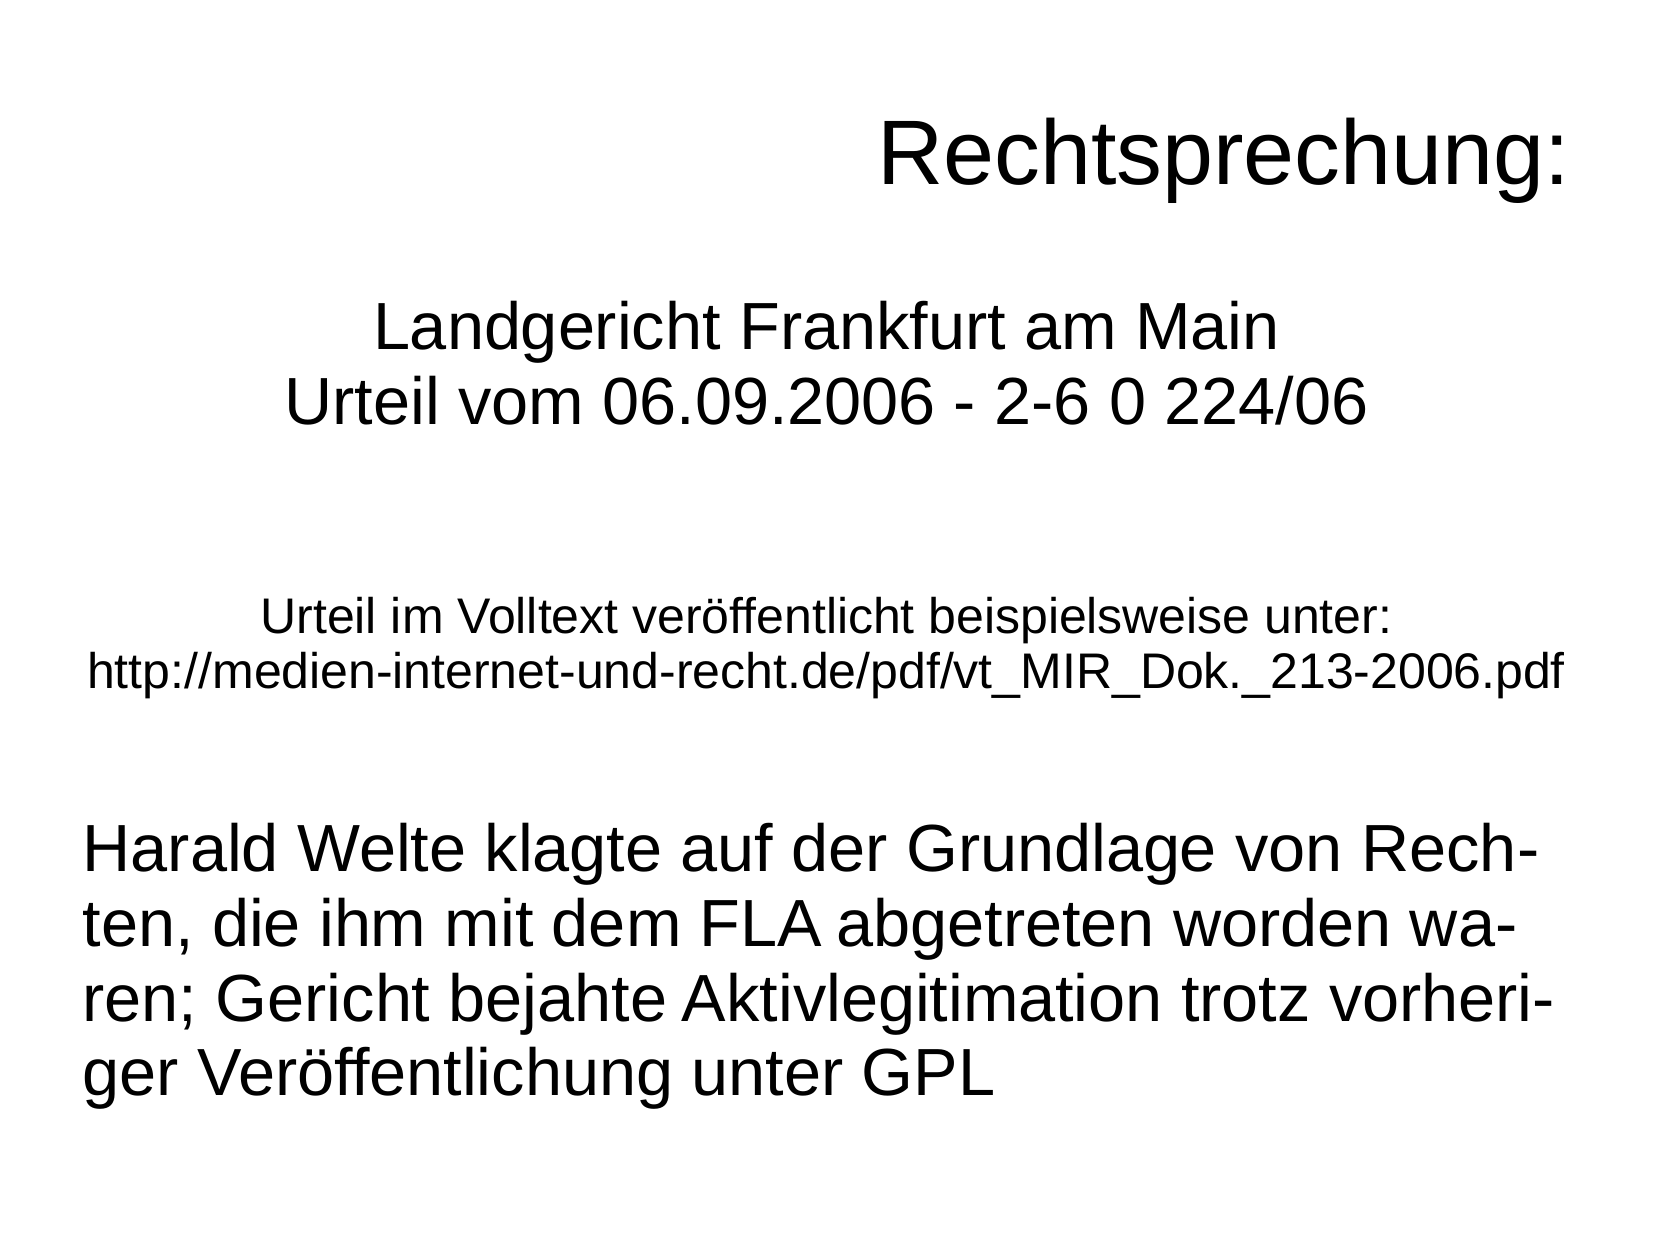

# Rechtsprechung:
Landgericht Frankfurt am Main
Urteil vom 06.09.2006 - 2-6 0 224/06
Urteil im Volltext veröffentlicht beispielsweise unter:
http://medien-internet-und-recht.de/pdf/vt_MIR_Dok._213-2006.pdf
Harald Welte klagte auf der Grundlage von Rech-ten, die ihm mit dem FLA abgetreten worden wa-ren; Gericht bejahte Aktivlegitimation trotz vorheri-ger Veröffentlichung unter GPL